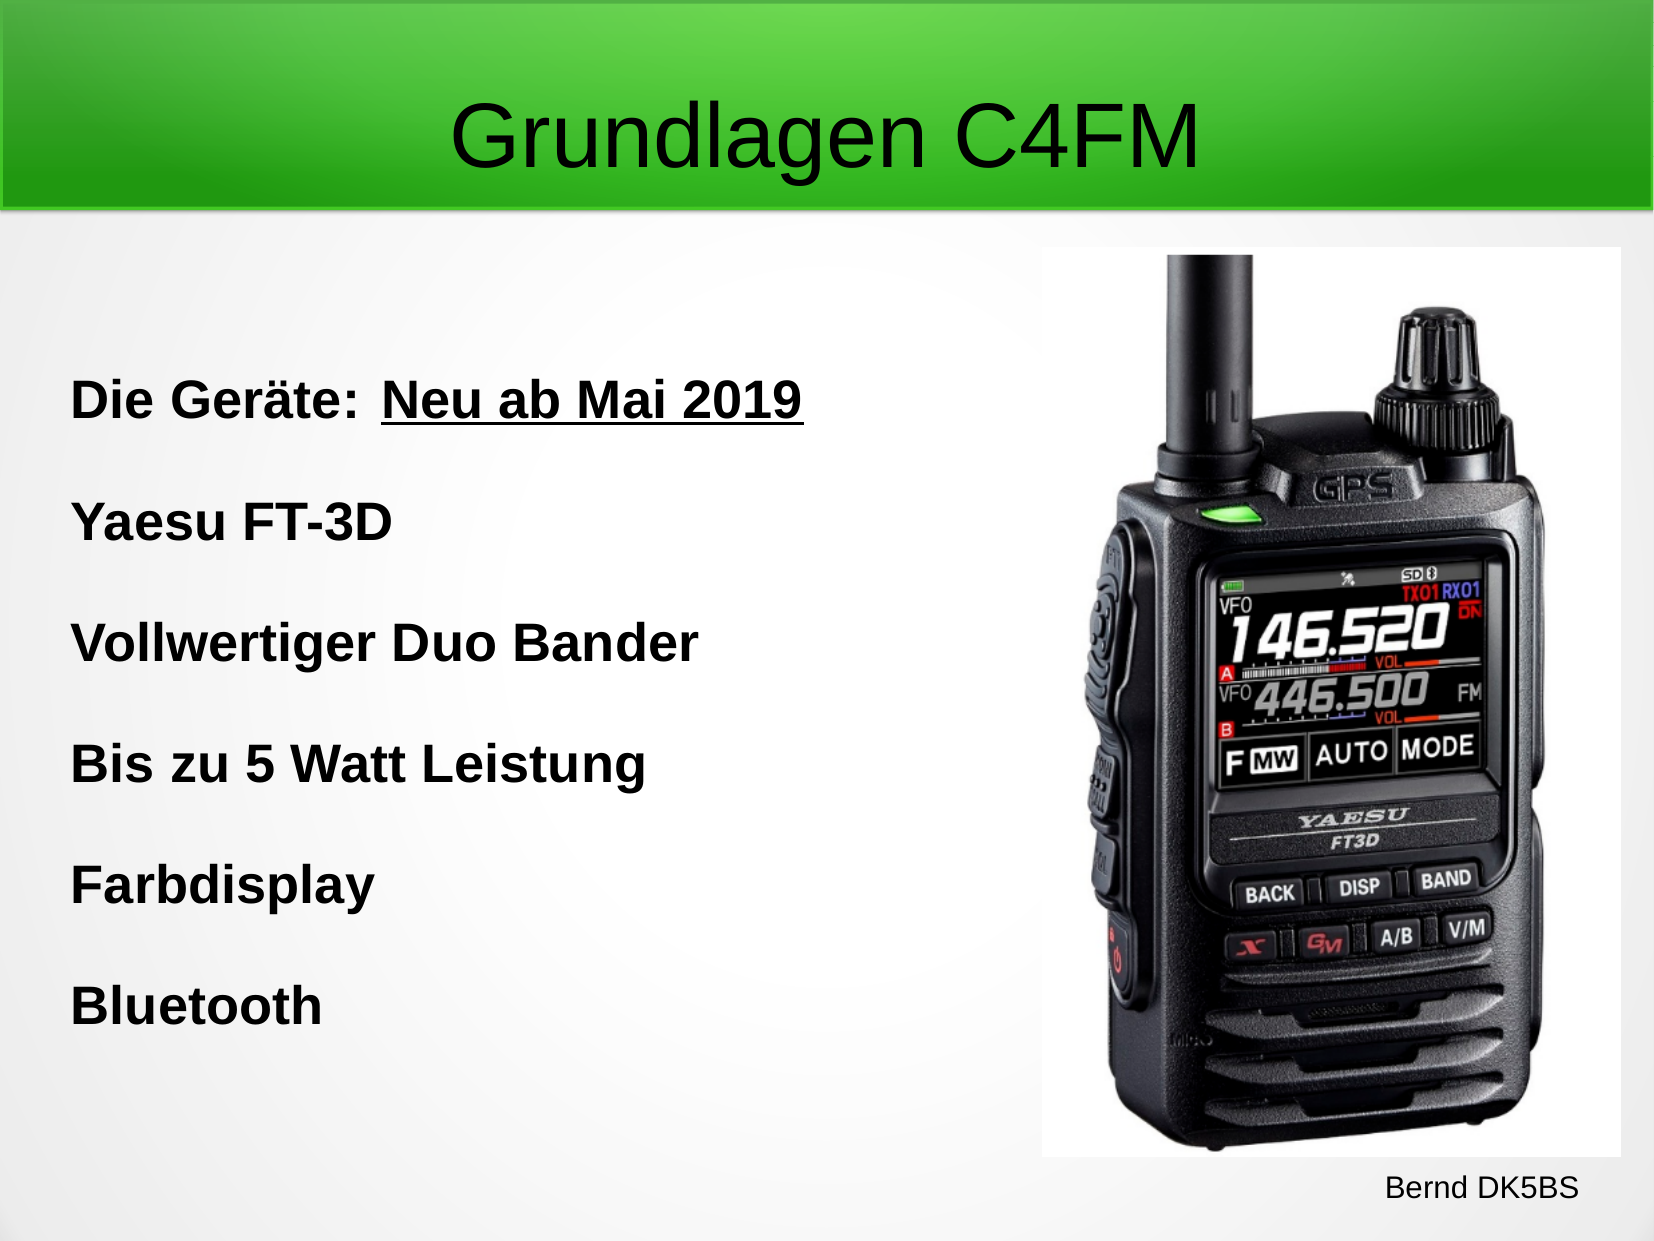

# Grundlagen C4FM
Die Geräte:	 Neu ab Mai 2019
Yaesu FT-3D
Vollwertiger Duo Bander
Bis zu 5 Watt Leistung
Farbdisplay
Bluetooth
Bernd DK5BS